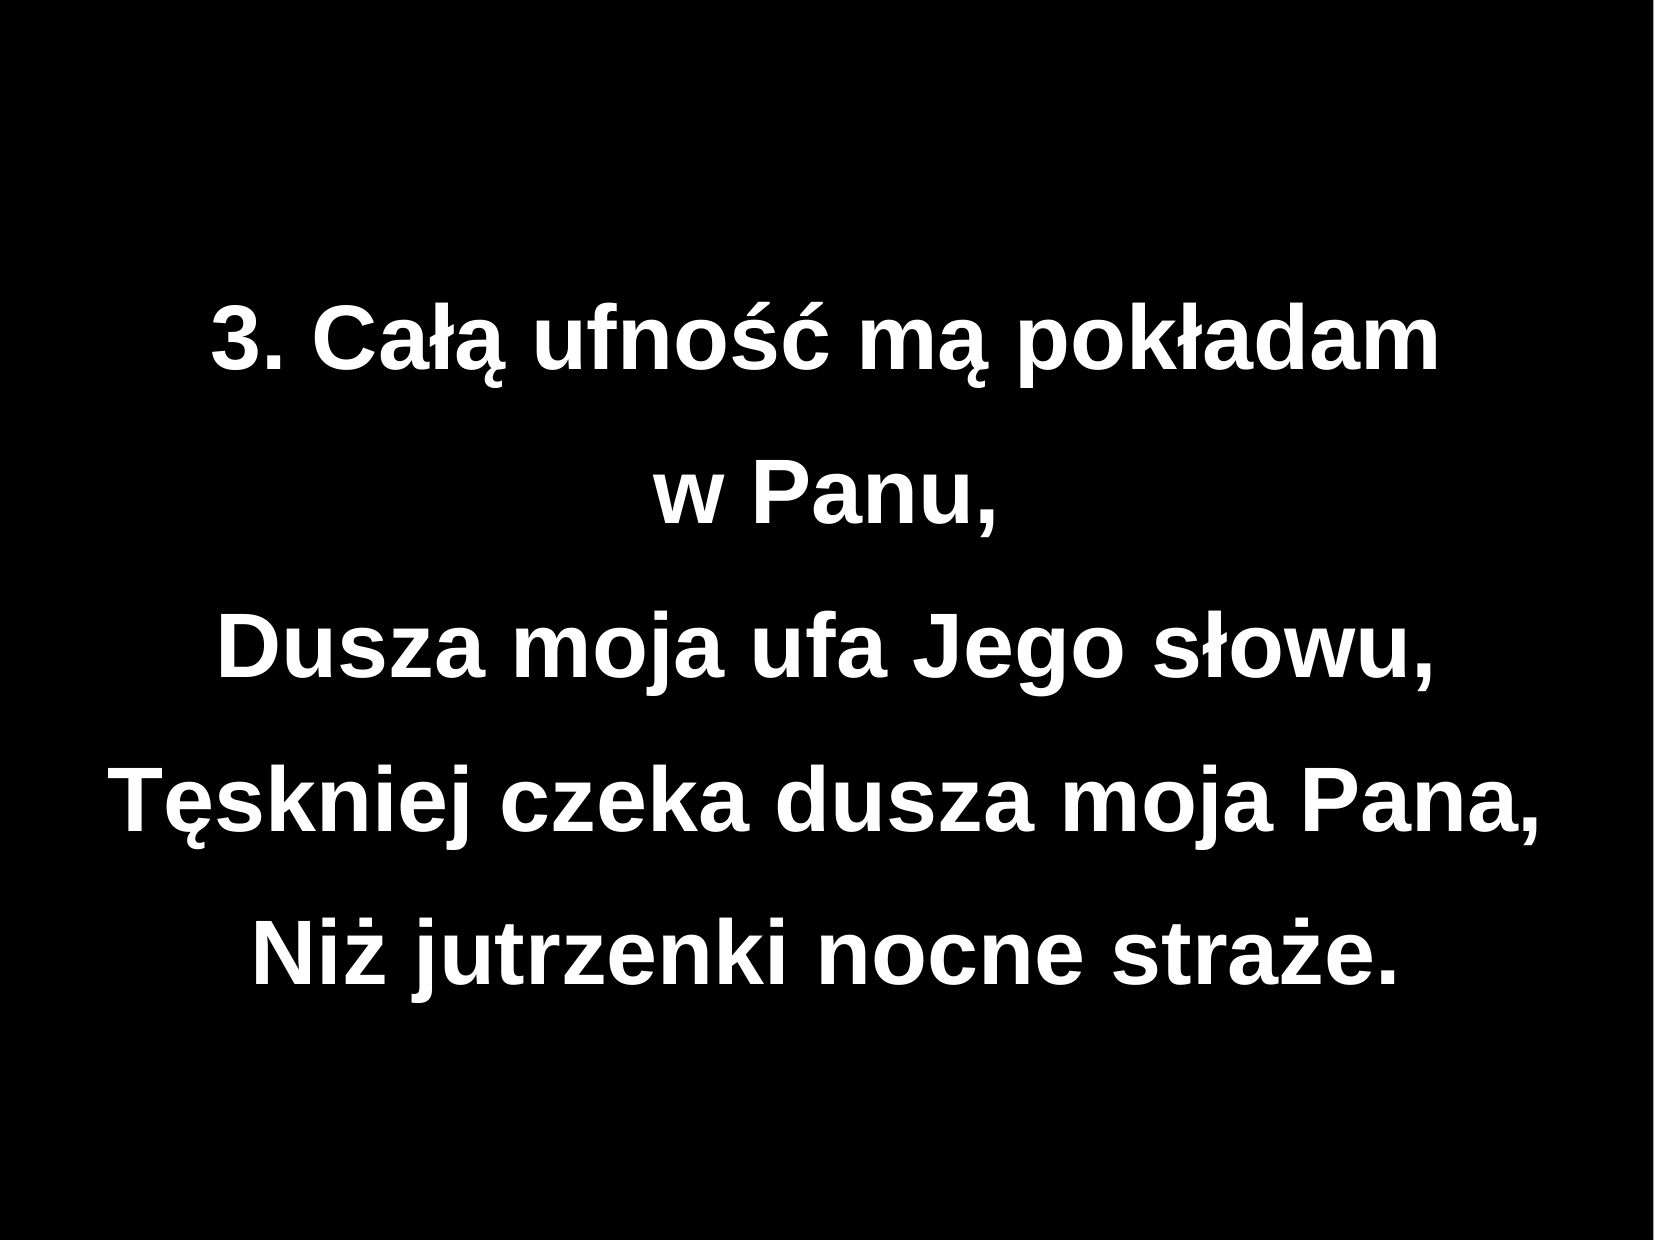

# 3. Całą ufność mą pokładam
w Panu,
Dusza moja ufa Jego słowu,
Tęskniej czeka dusza moja Pana,
Niż jutrzenki nocne straże.